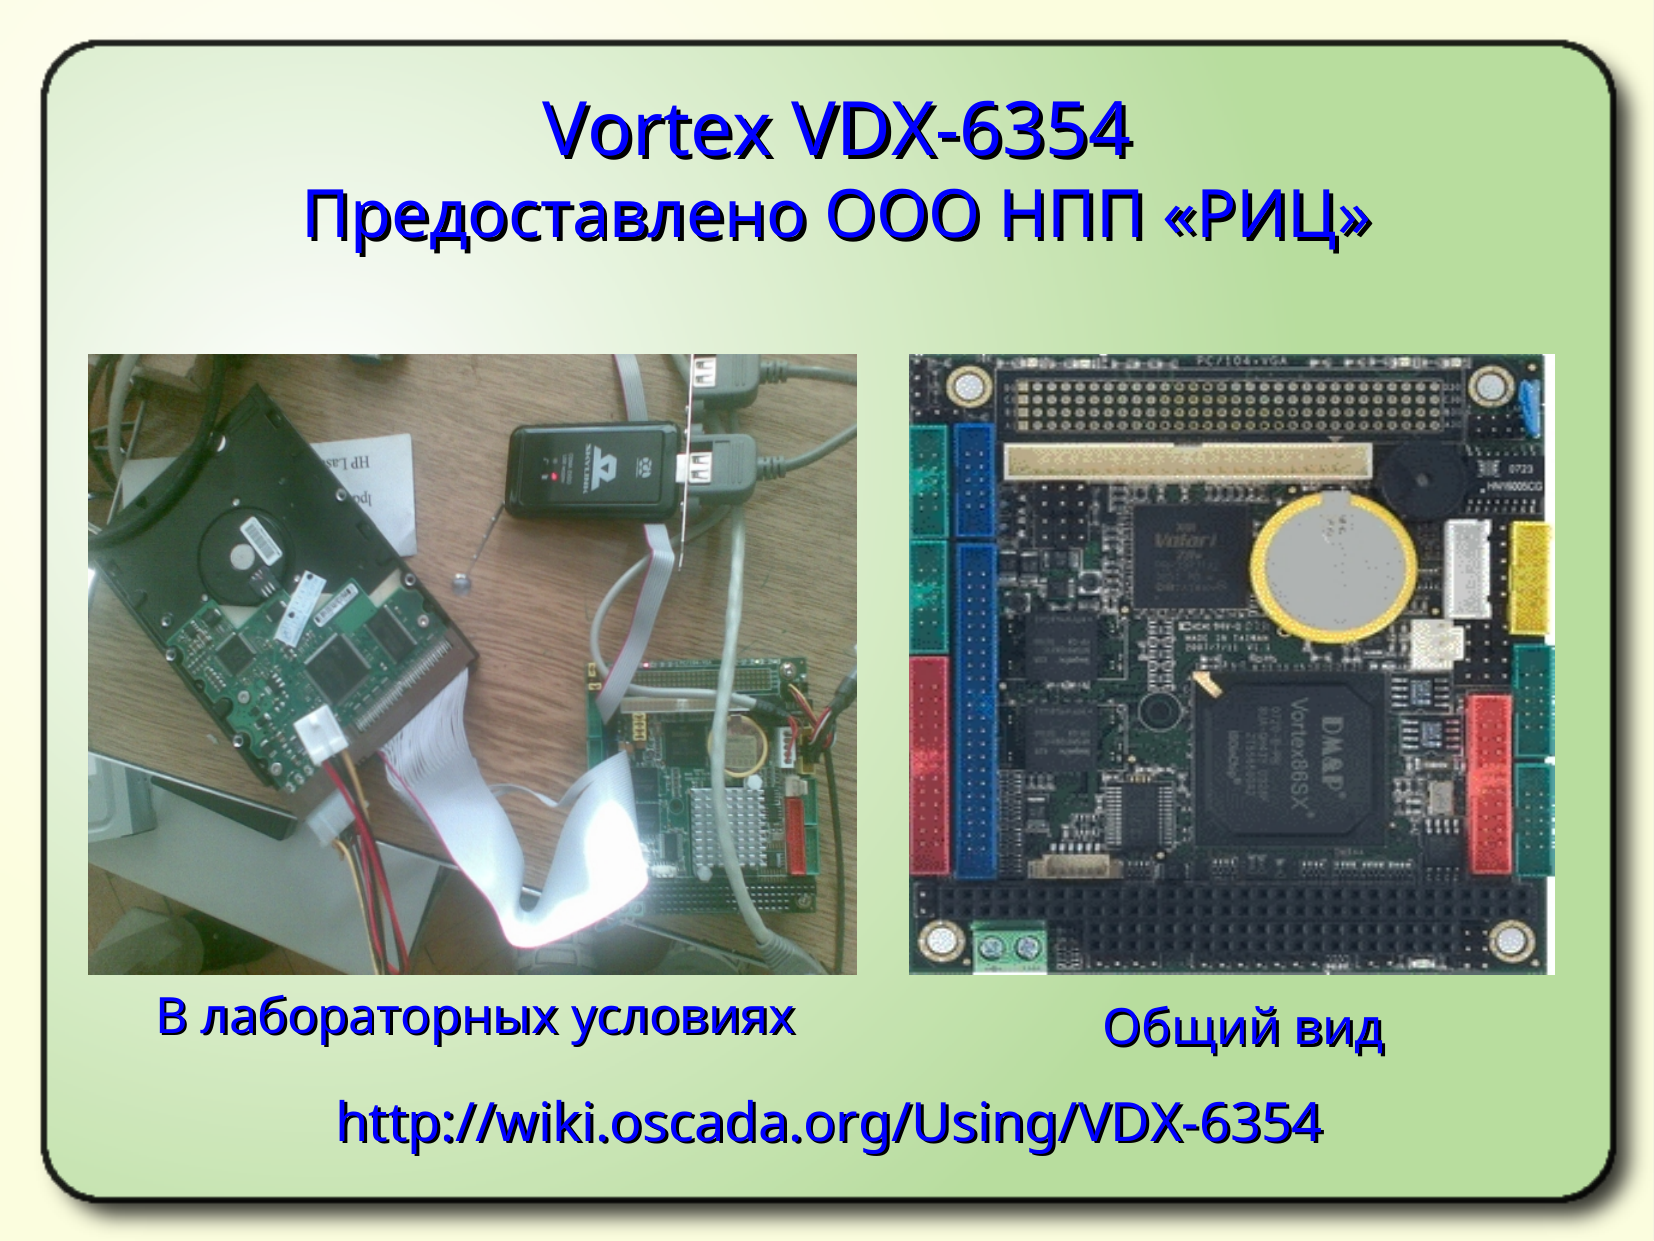

# Vortex VDX-6354 Предоставлено ООО НПП «РИЦ»
В лабораторных условиях
Общий вид
http://wiki.oscada.org/Using/VDX-6354